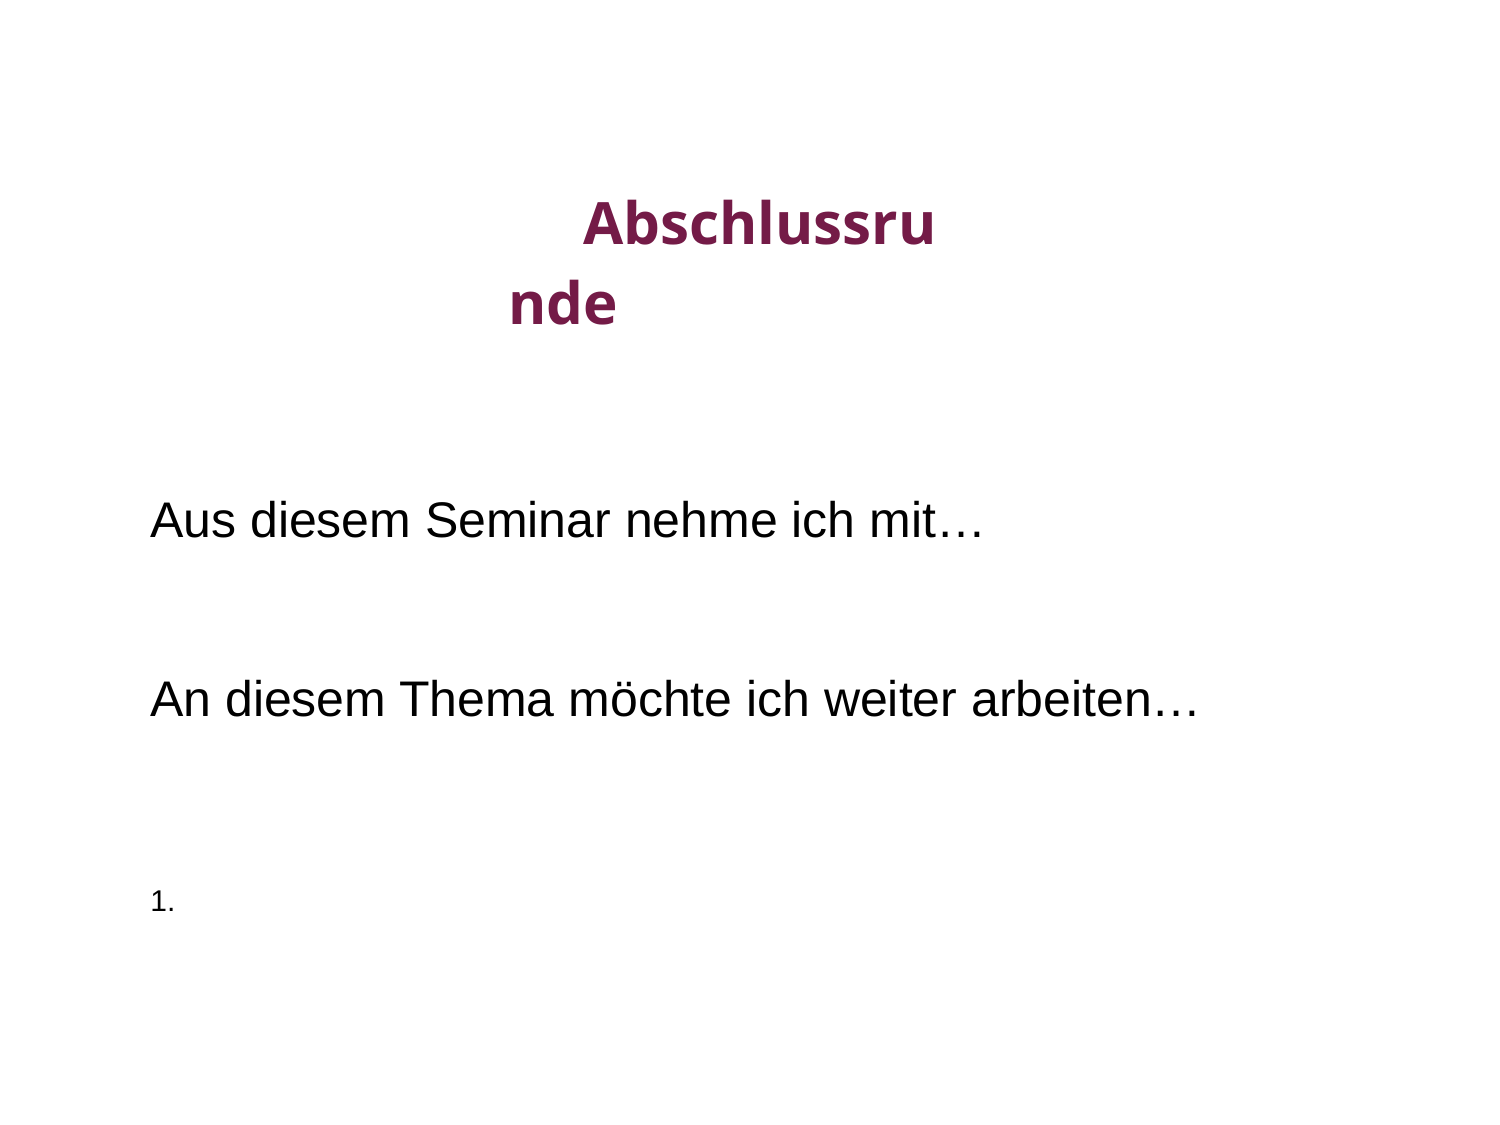

# Abschlussrunde
Aus diesem Seminar nehme ich mit…
An diesem Thema möchte ich weiter arbeiten…